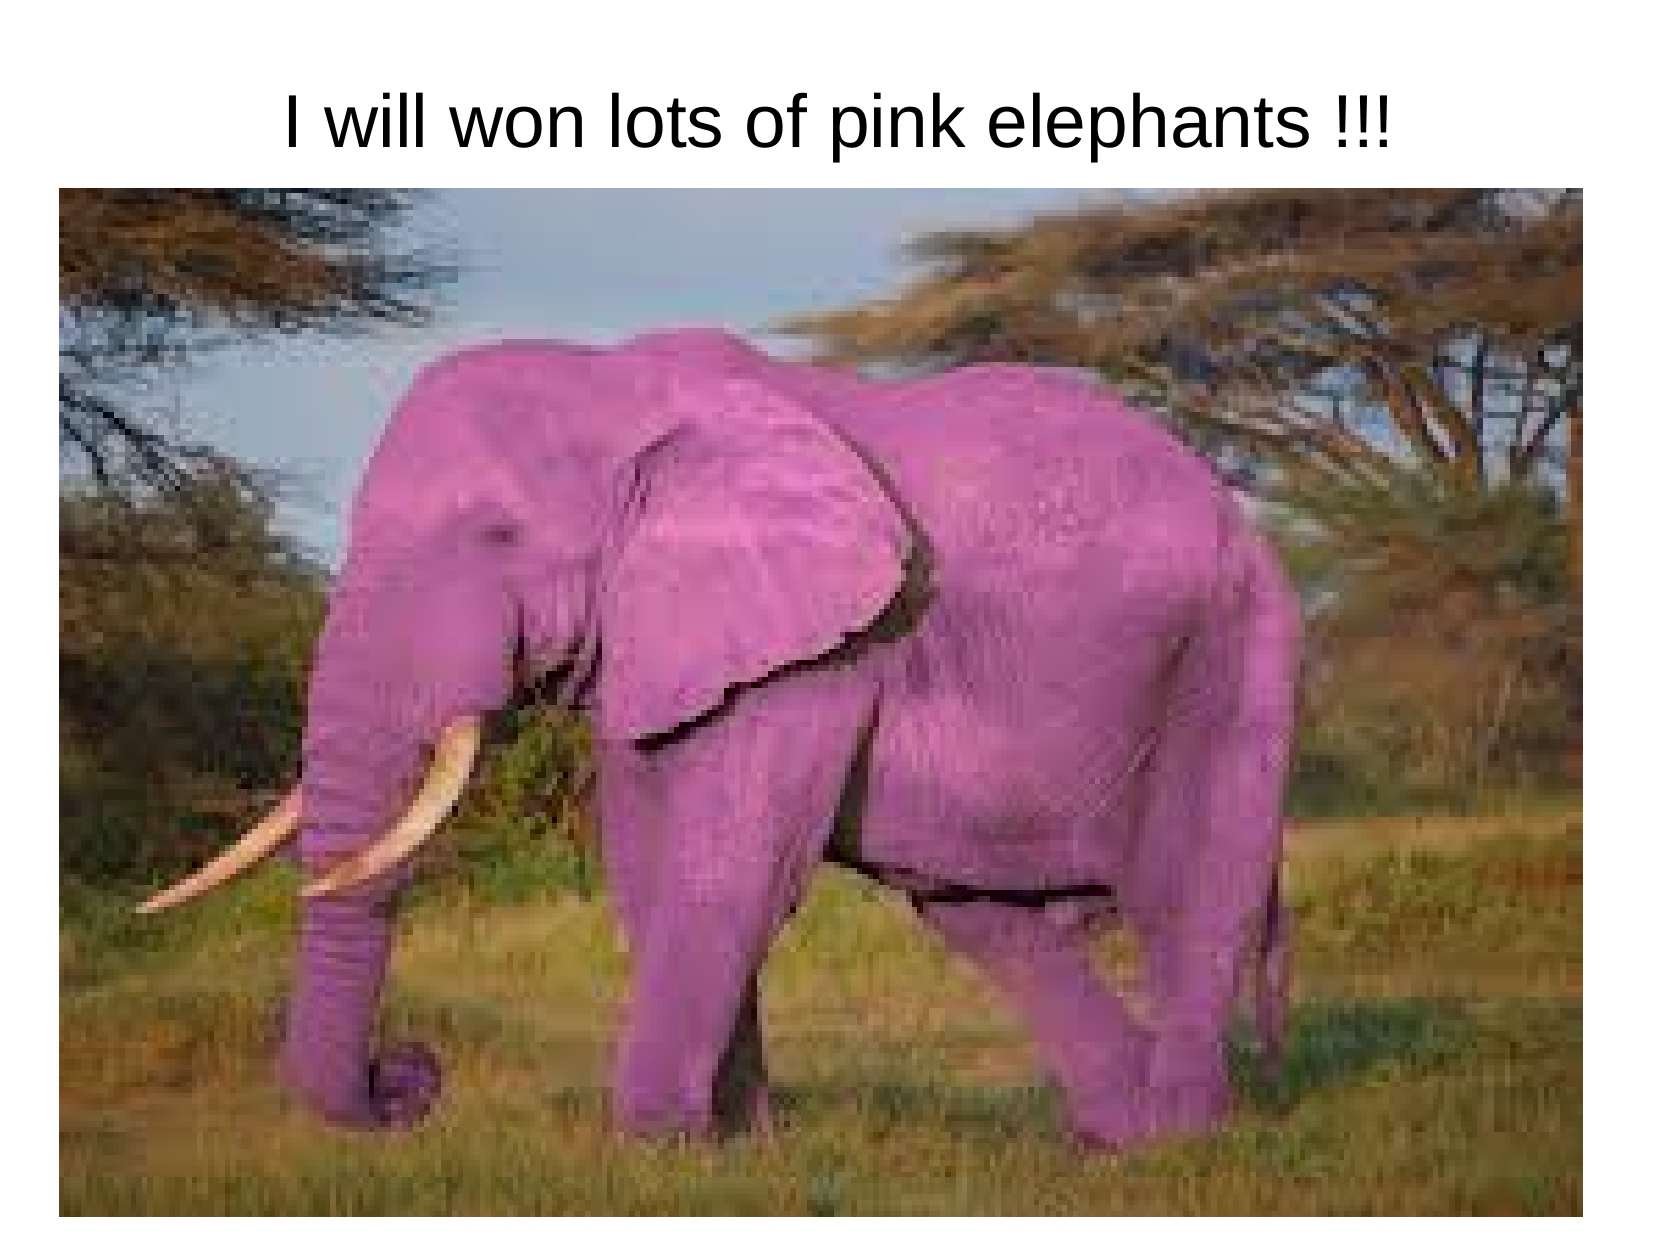

# I will won lots of pink elephants !!!
I will won lot of pink elephants